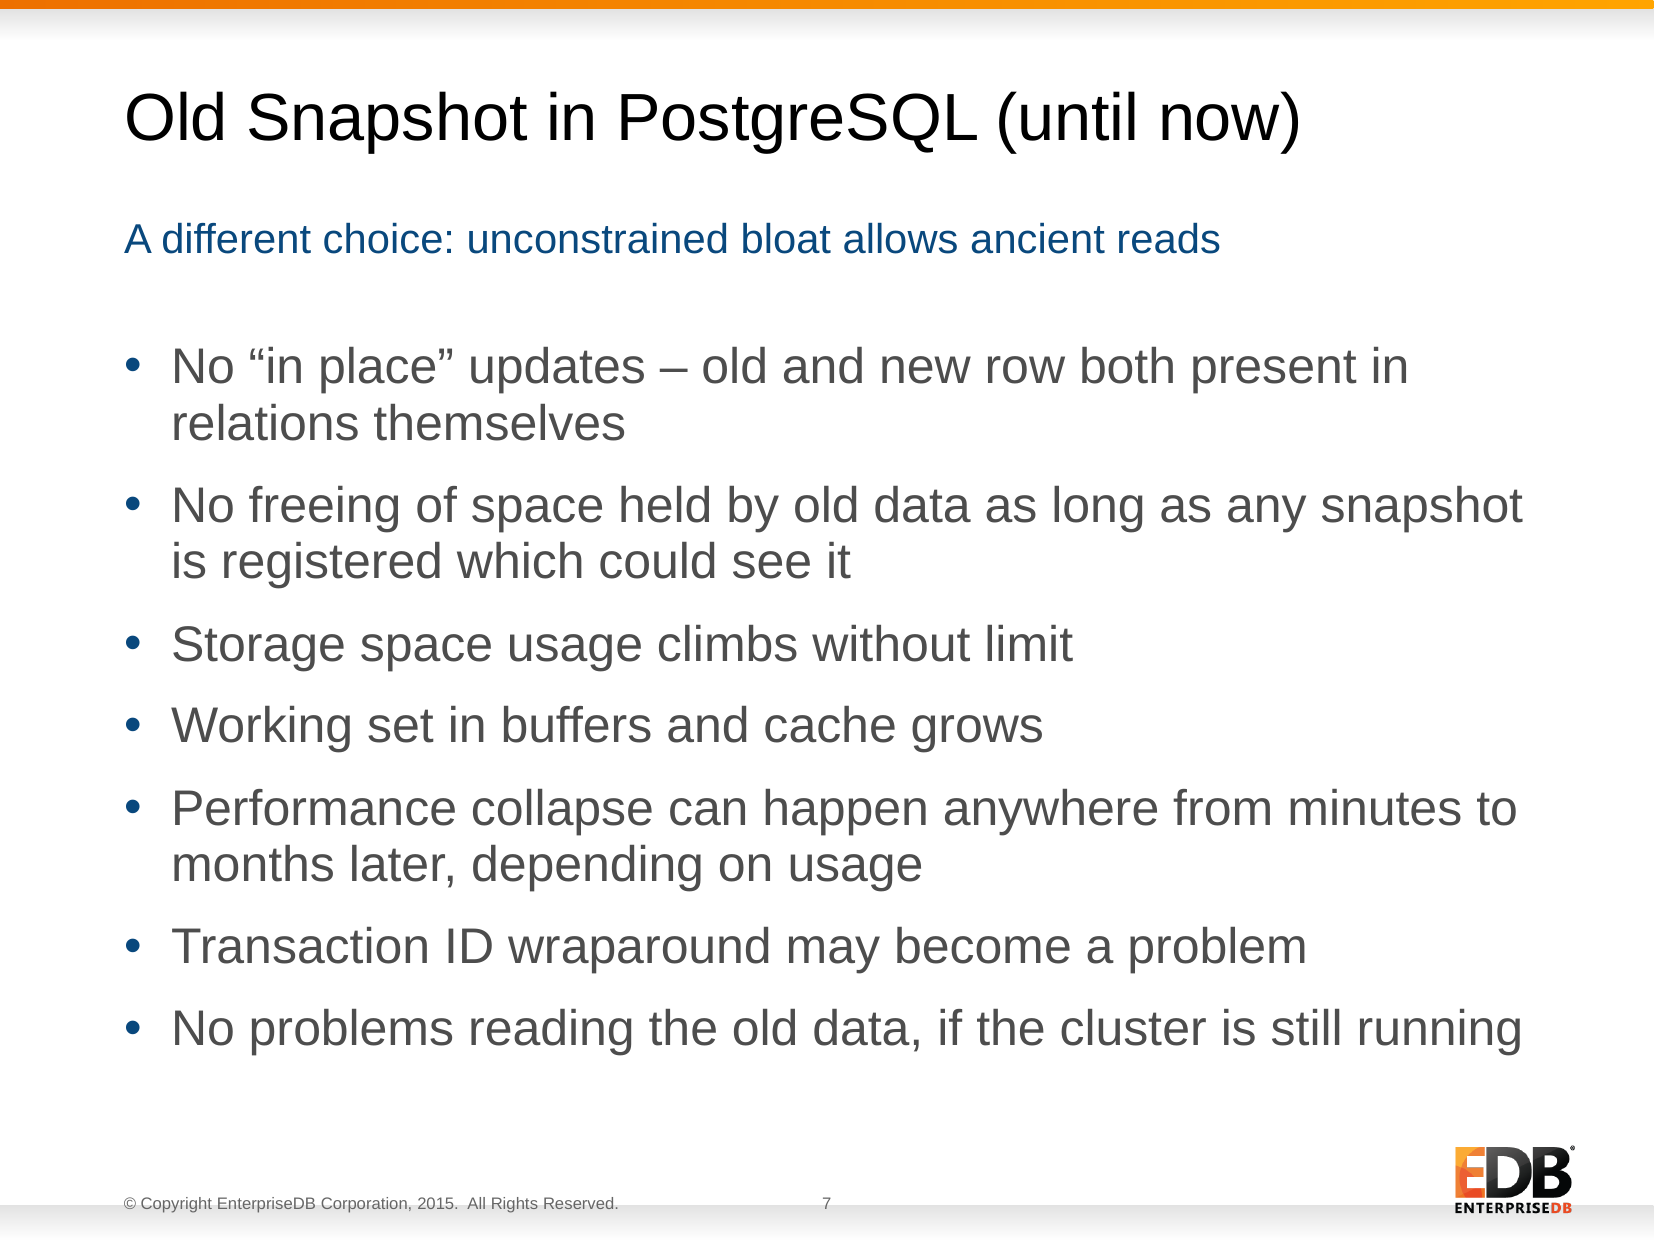

Old Snapshot in PostgreSQL (until now)
# A different choice: unconstrained bloat allows ancient reads
No “in place” updates – old and new row both present in relations themselves
No freeing of space held by old data as long as any snapshot is registered which could see it
Storage space usage climbs without limit
Working set in buffers and cache grows
Performance collapse can happen anywhere from minutes to months later, depending on usage
Transaction ID wraparound may become a problem
No problems reading the old data, if the cluster is still running